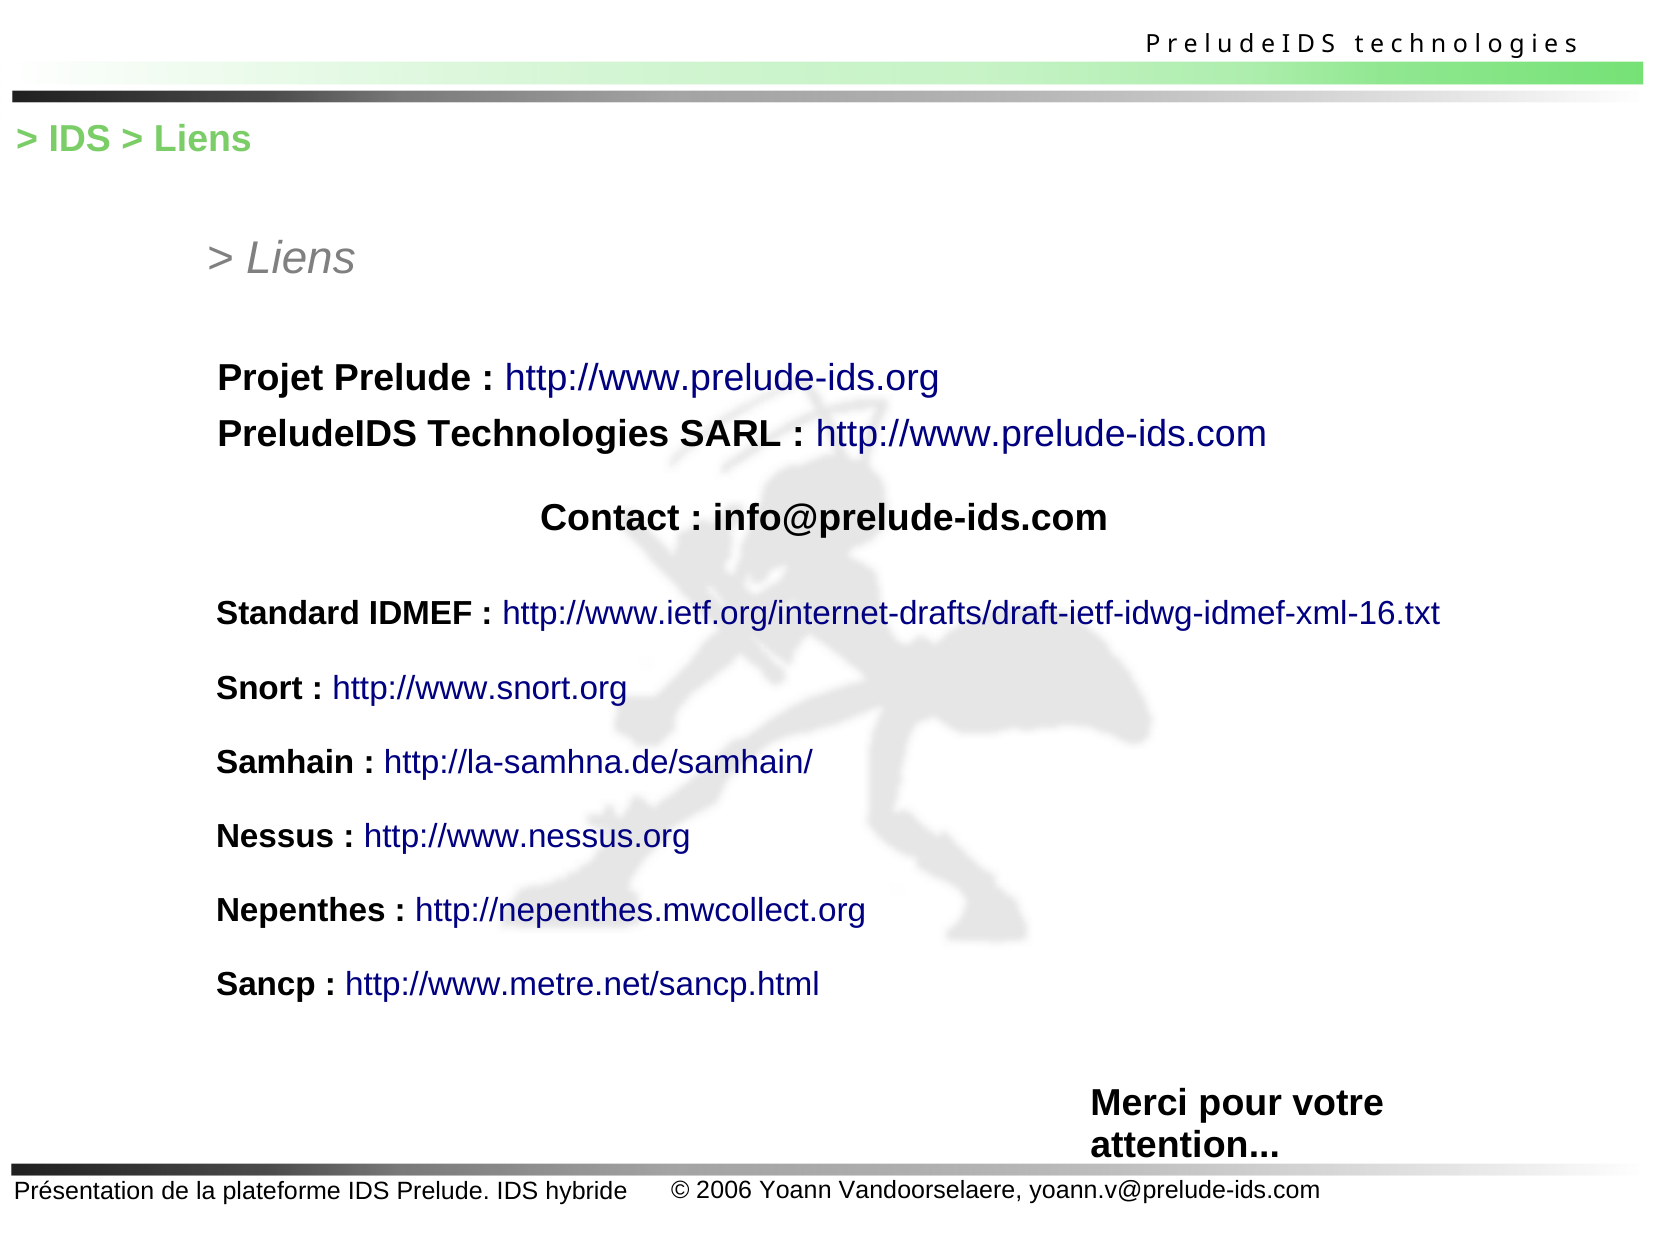

P r e l u d e I D S t e c h n o l o g i e s
> IDS > Liens
> Liens
 Projet Prelude : http://www.prelude-ids.org
 PreludeIDS Technologies SARL : http://www.prelude-ids.com
Contact : info@prelude-ids.com
 Standard IDMEF : http://www.ietf.org/internet-drafts/draft-ietf-idwg-idmef-xml-16.txt
 Snort : http://www.snort.org
 Samhain : http://la-samhna.de/samhain/
 Nessus : http://www.nessus.org
 Nepenthes : http://nepenthes.mwcollect.org
 Sancp : http://www.metre.net/sancp.html
Merci pour votre attention...
© 2006 Yoann Vandoorselaere, yoann.v@prelude-ids.com
Présentation de la plateforme IDS Prelude. IDS hybride